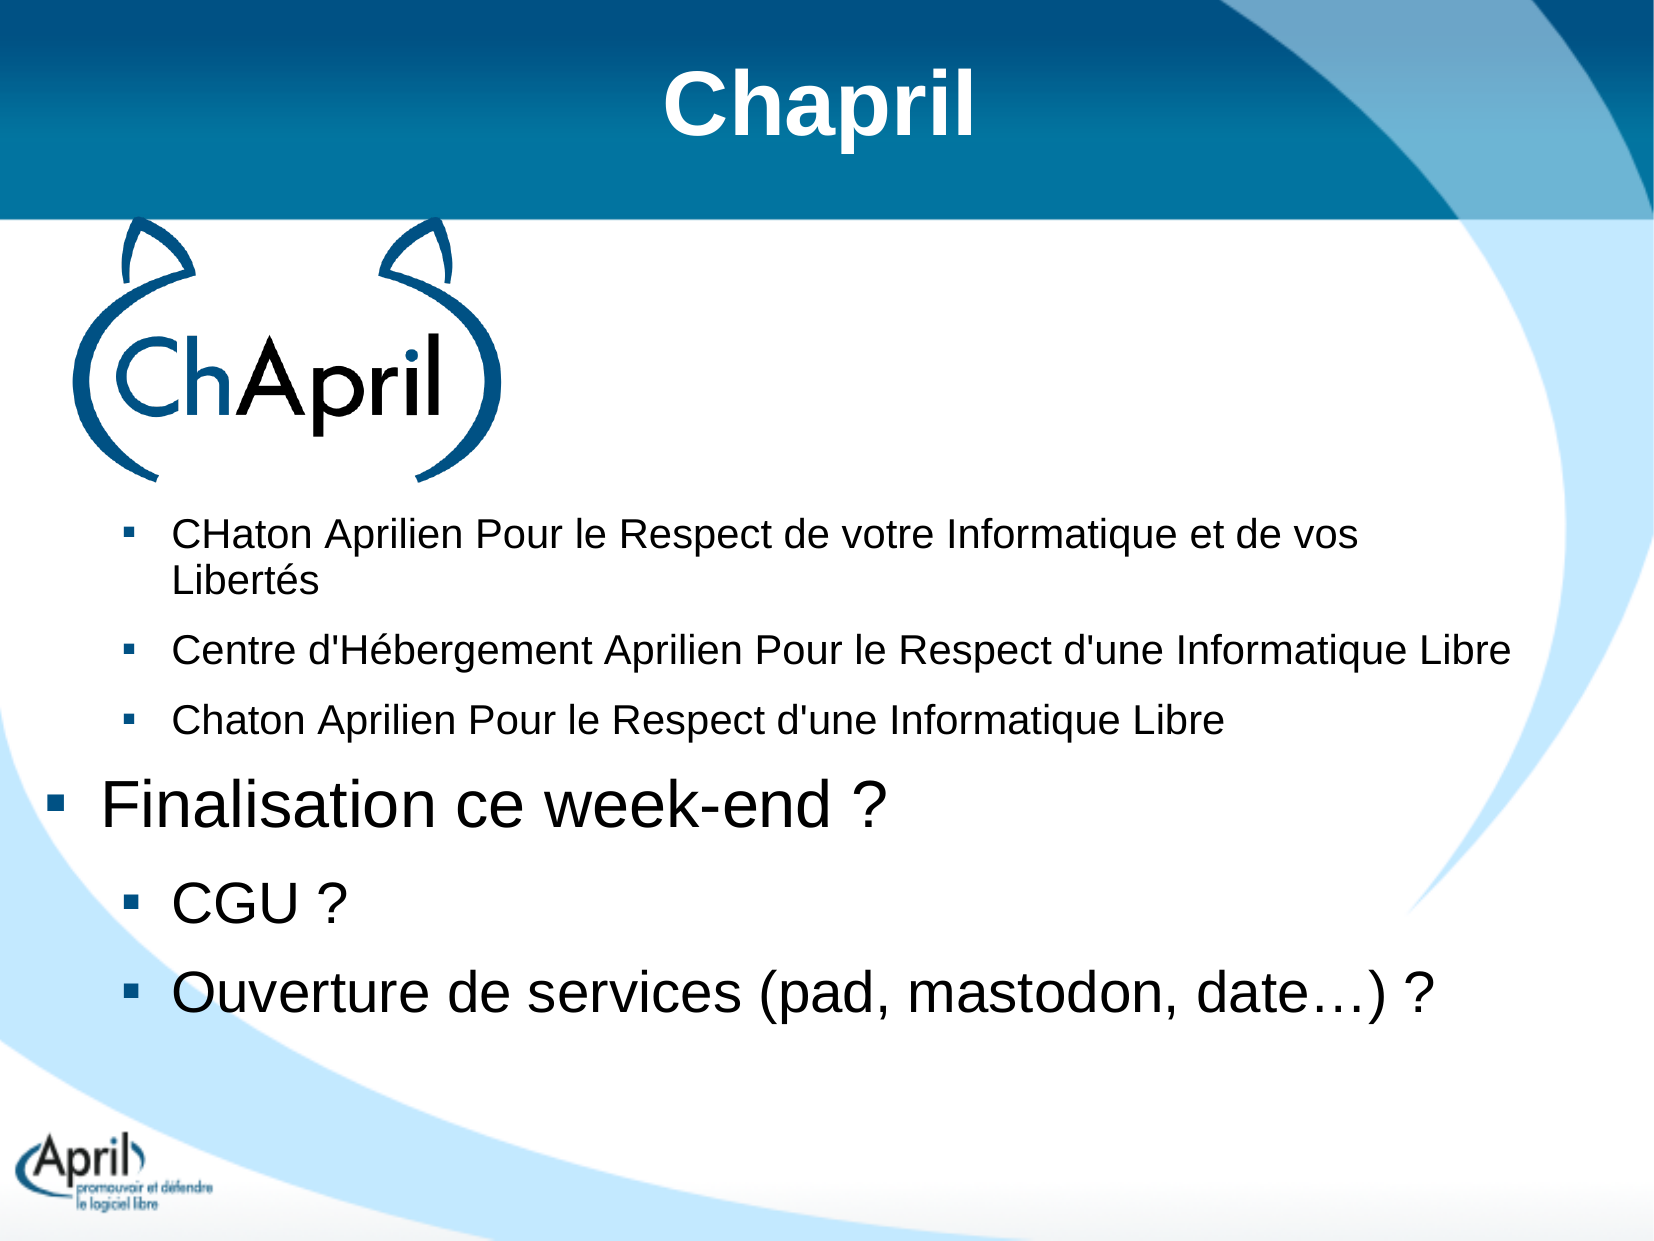

# Chapril
CHaton Aprilien Pour le Respect de votre Informatique et de vos Libertés
Centre d'Hébergement Aprilien Pour le Respect d'une Informatique Libre
Chaton Aprilien Pour le Respect d'une Informatique Libre
Finalisation ce week-end ?
CGU ?
Ouverture de services (pad, mastodon, date…) ?